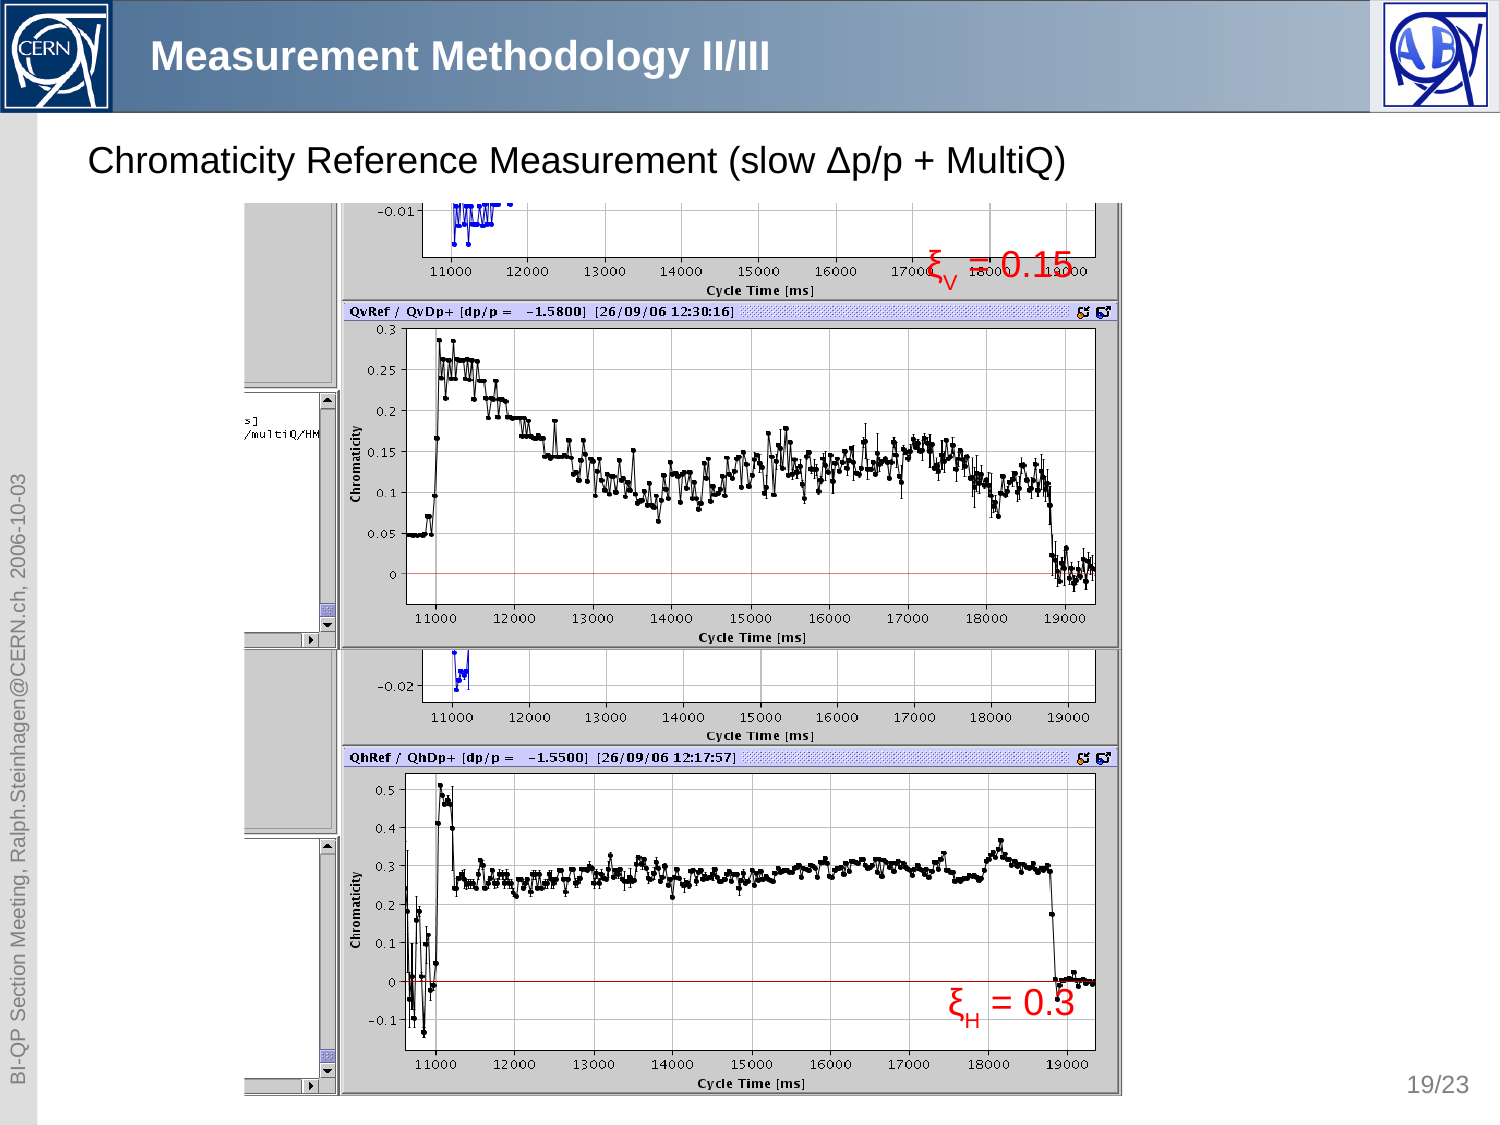

# Measurement Methodology II/III
Chromaticity Reference Measurement (slow Δp/p + MultiQ)
ξV = 0.15
ξH = 0.3